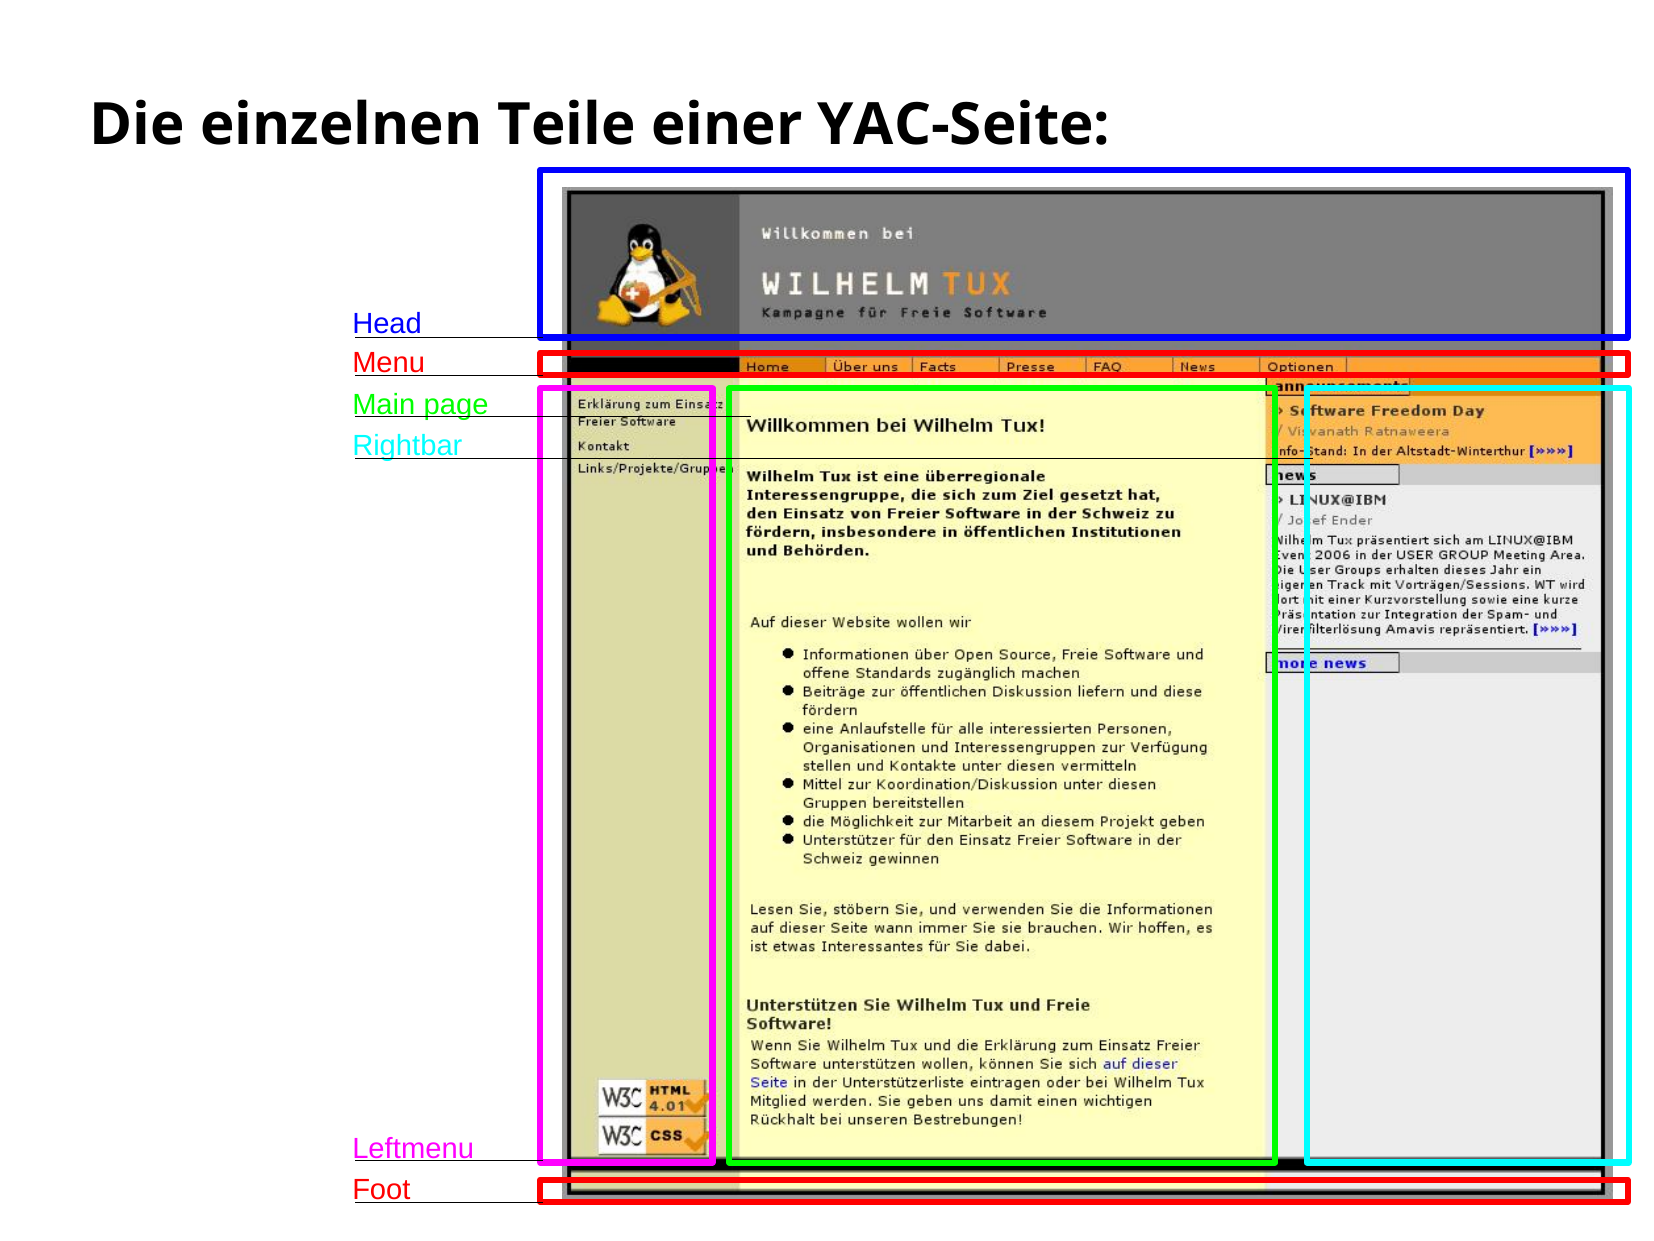

Die einzelnen Teile einer YAC-Seite:
Head
Menu
Main page
Rightbar
Leftmenu
Foot